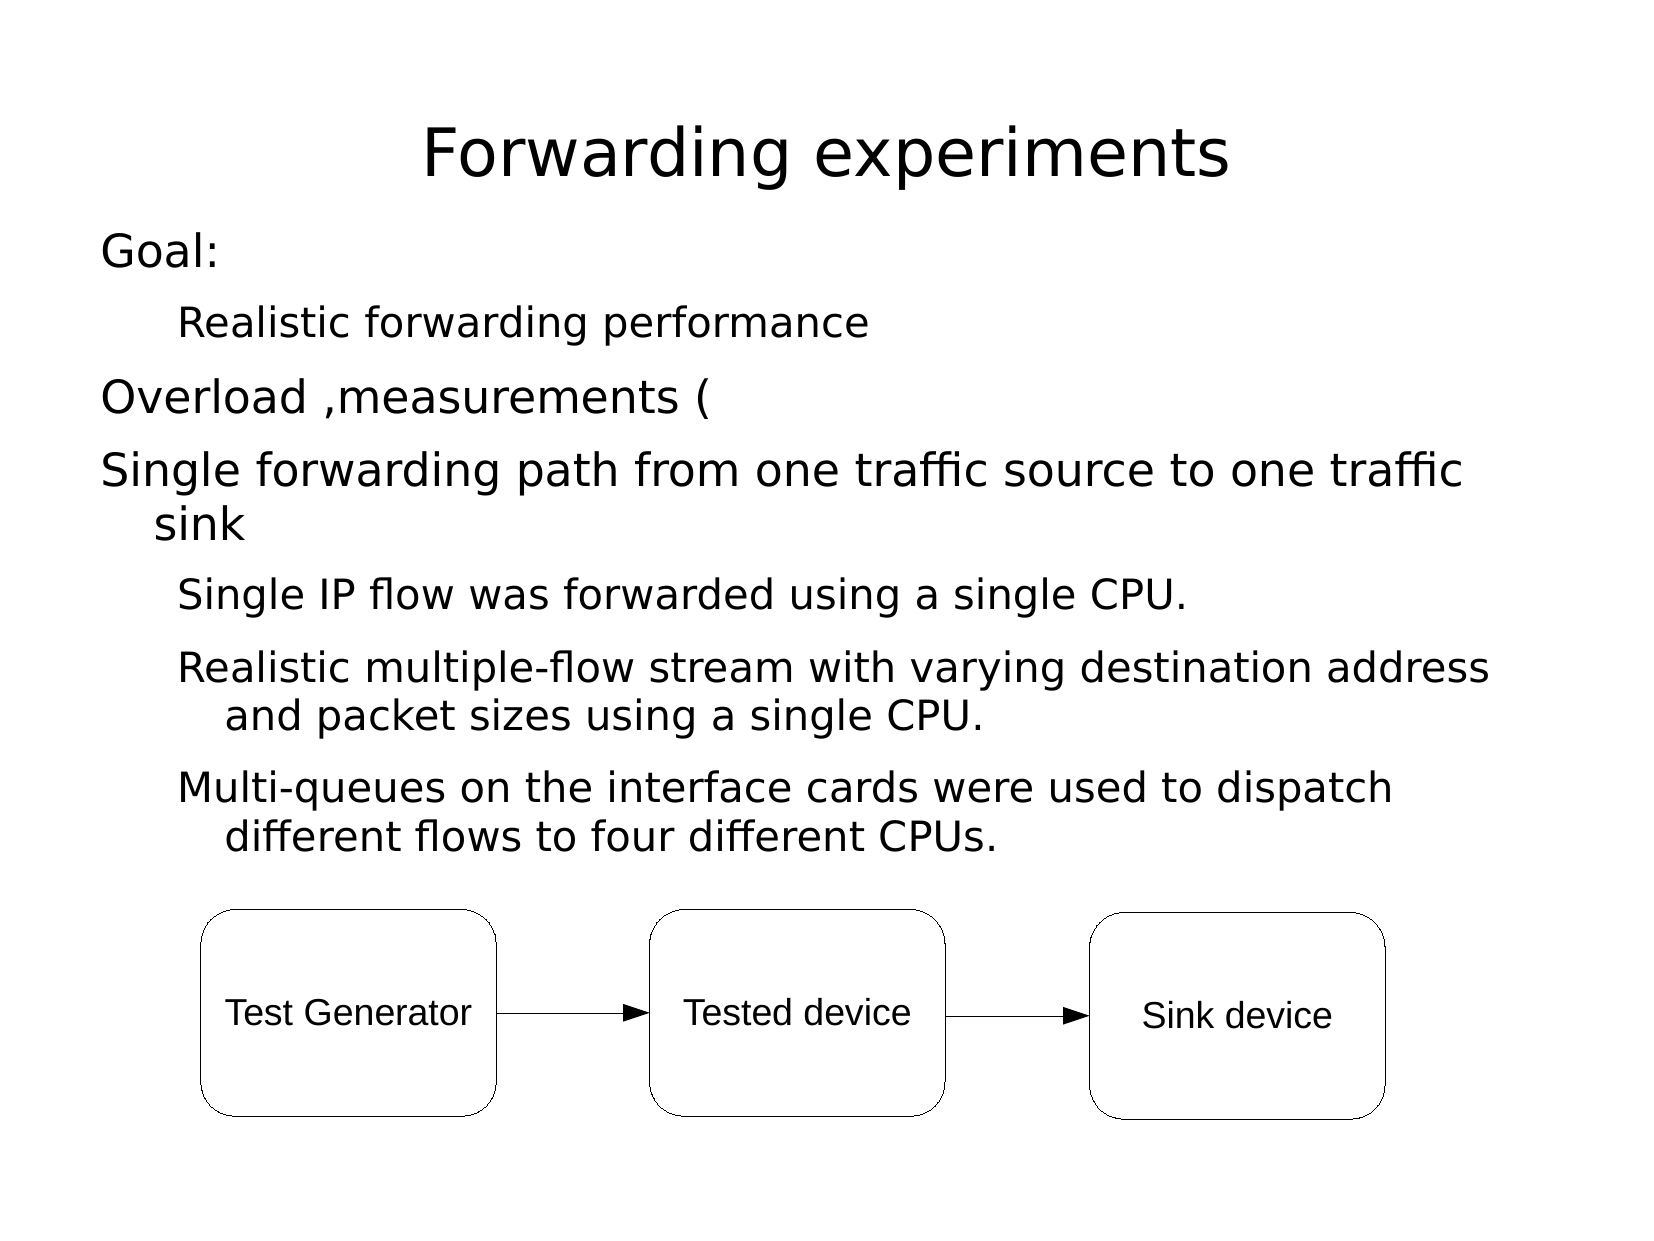

# Forwarding experiments
Goal:
Realistic forwarding performance
Overload ,measurements (
Single forwarding path from one traffic source to one traffic sink
Single IP flow was forwarded using a single CPU.
Realistic multiple-flow stream with varying destination address and packet sizes using a single CPU.
Multi-queues on the interface cards were used to dispatch different flows to four different CPUs.
Test Generator
Tested device
Sink device